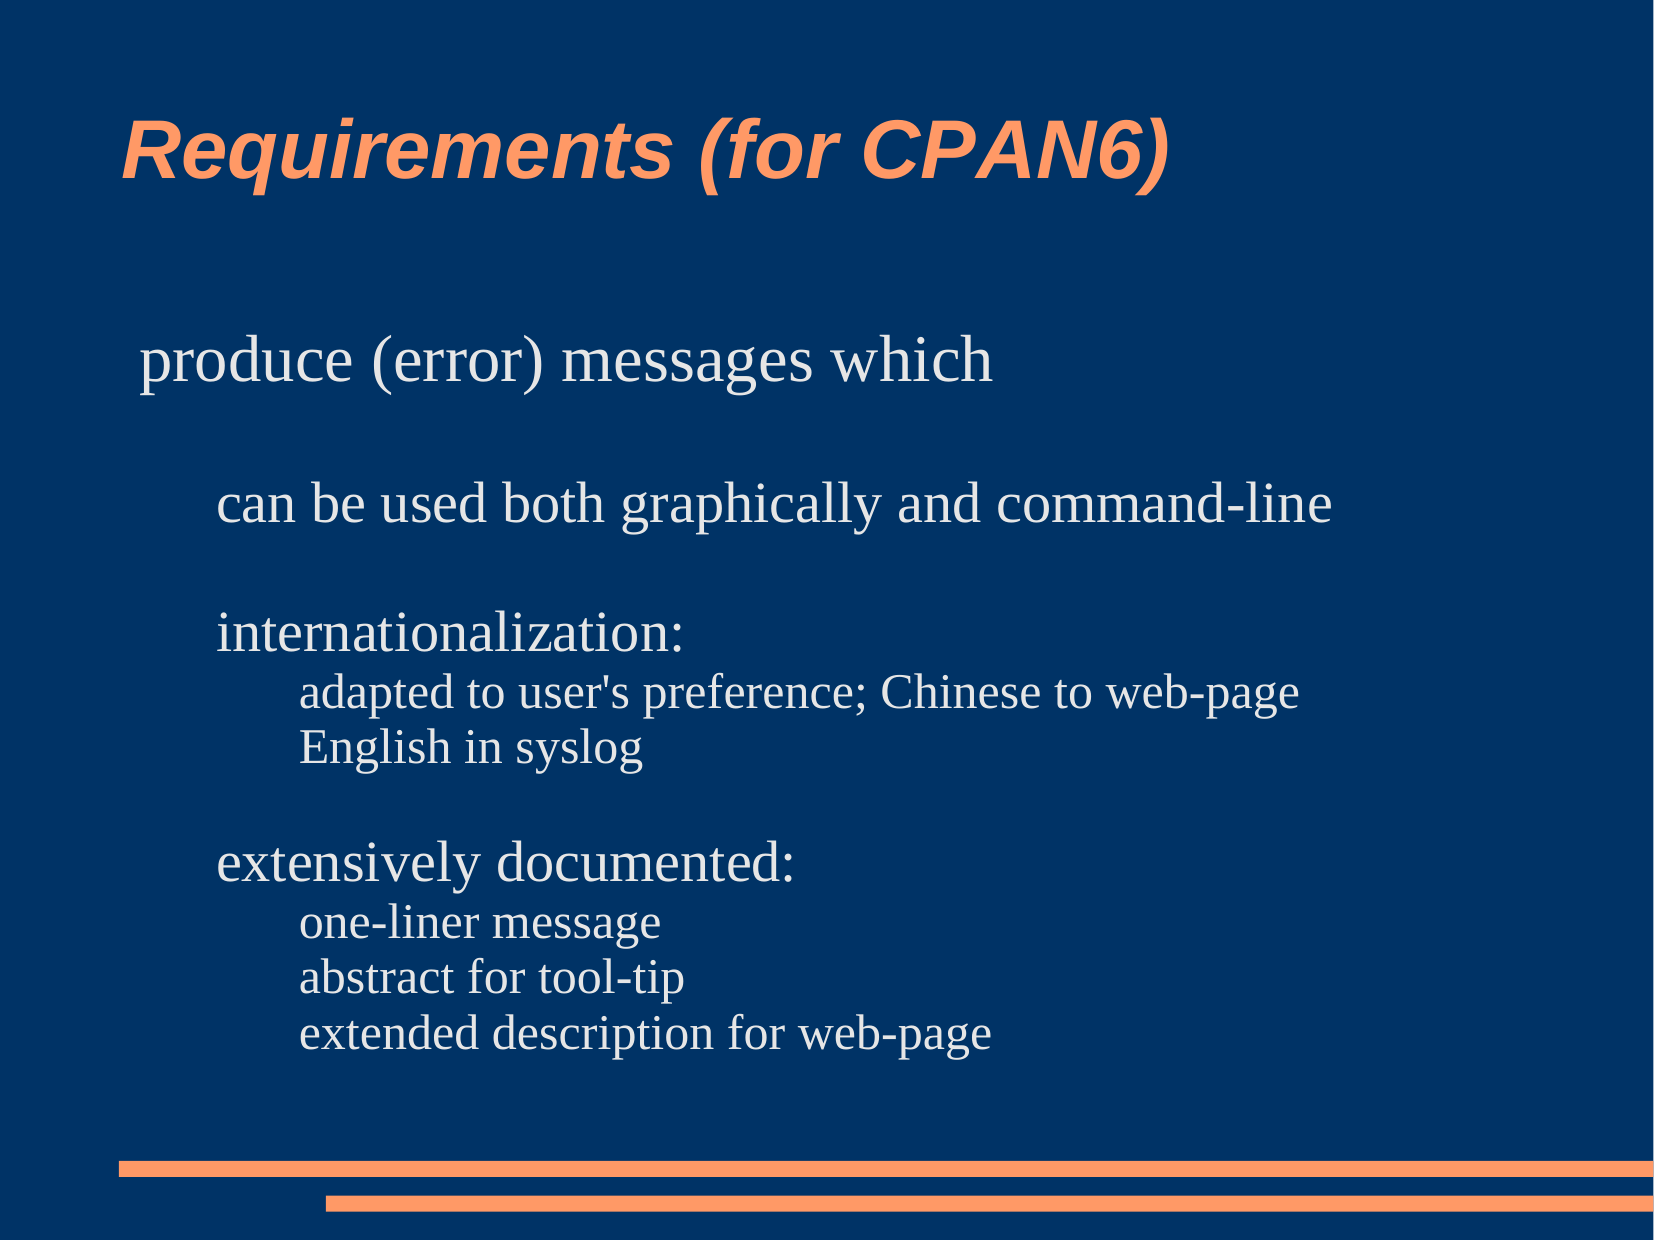

# Requirements (for CPAN6)
produce (error) messages which
can be used both graphically and command-line
internationalization:
adapted to user's preference; Chinese to web-page
English in syslog
extensively documented:
one-liner message
abstract for tool-tip
extended description for web-page